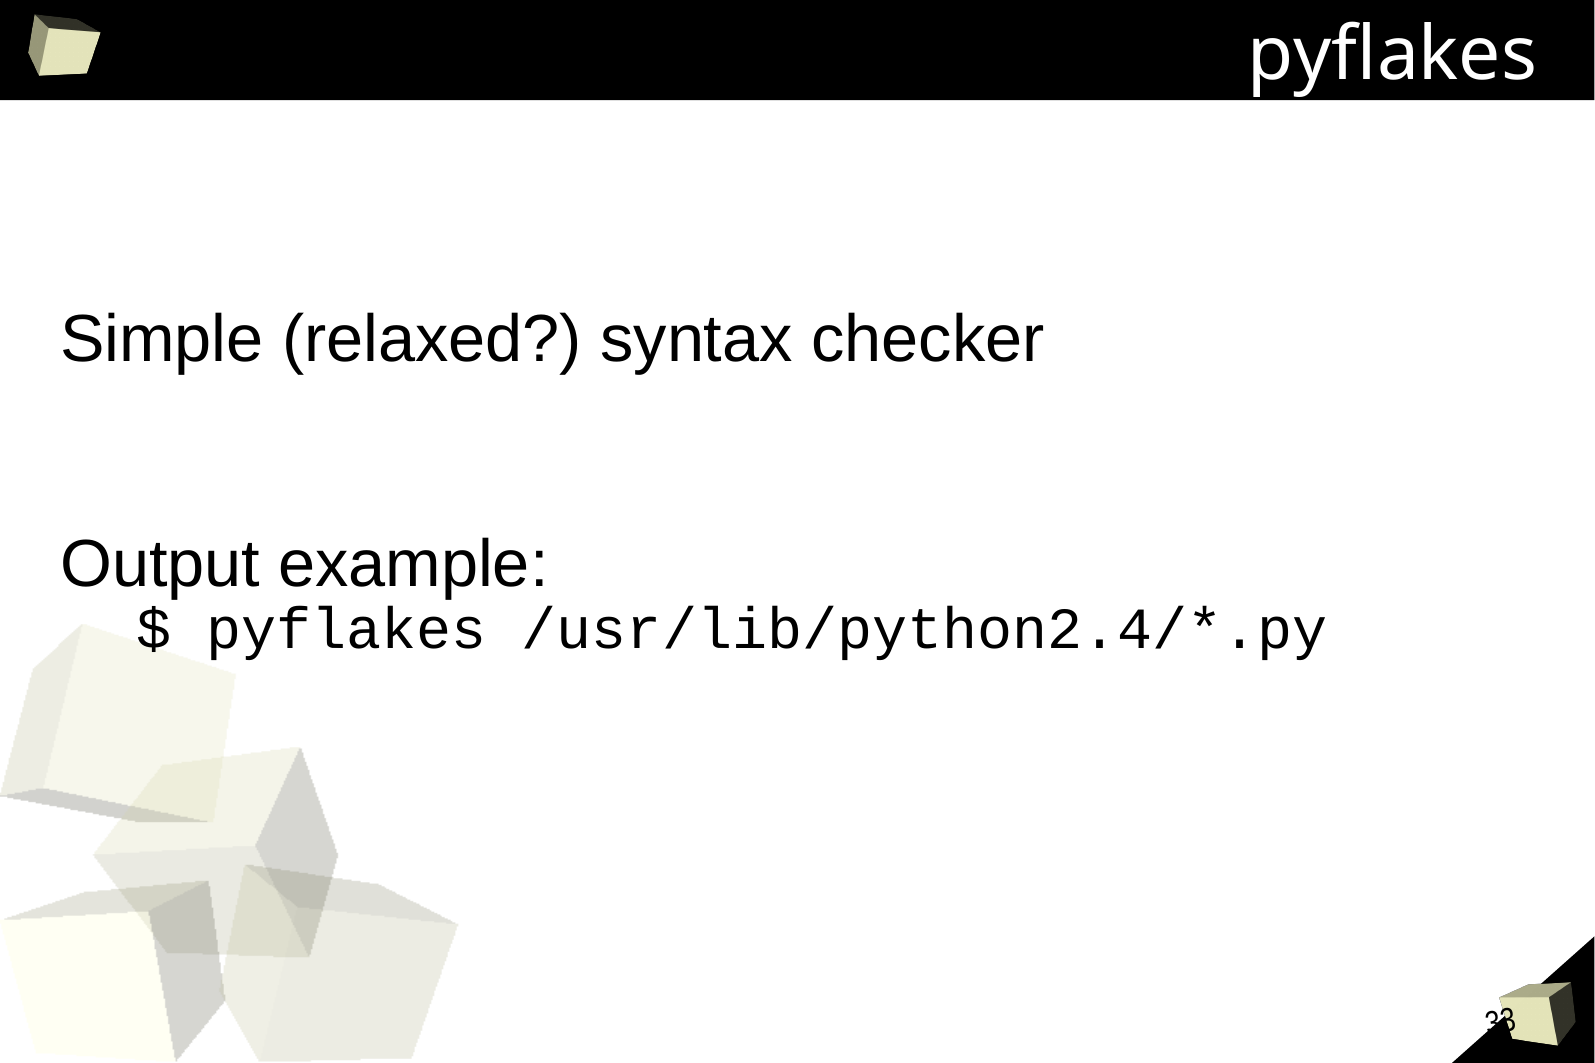

# pyflakes
Simple (relaxed?) syntax checker
Output example:
$ pyflakes /usr/lib/python2.4/*.py